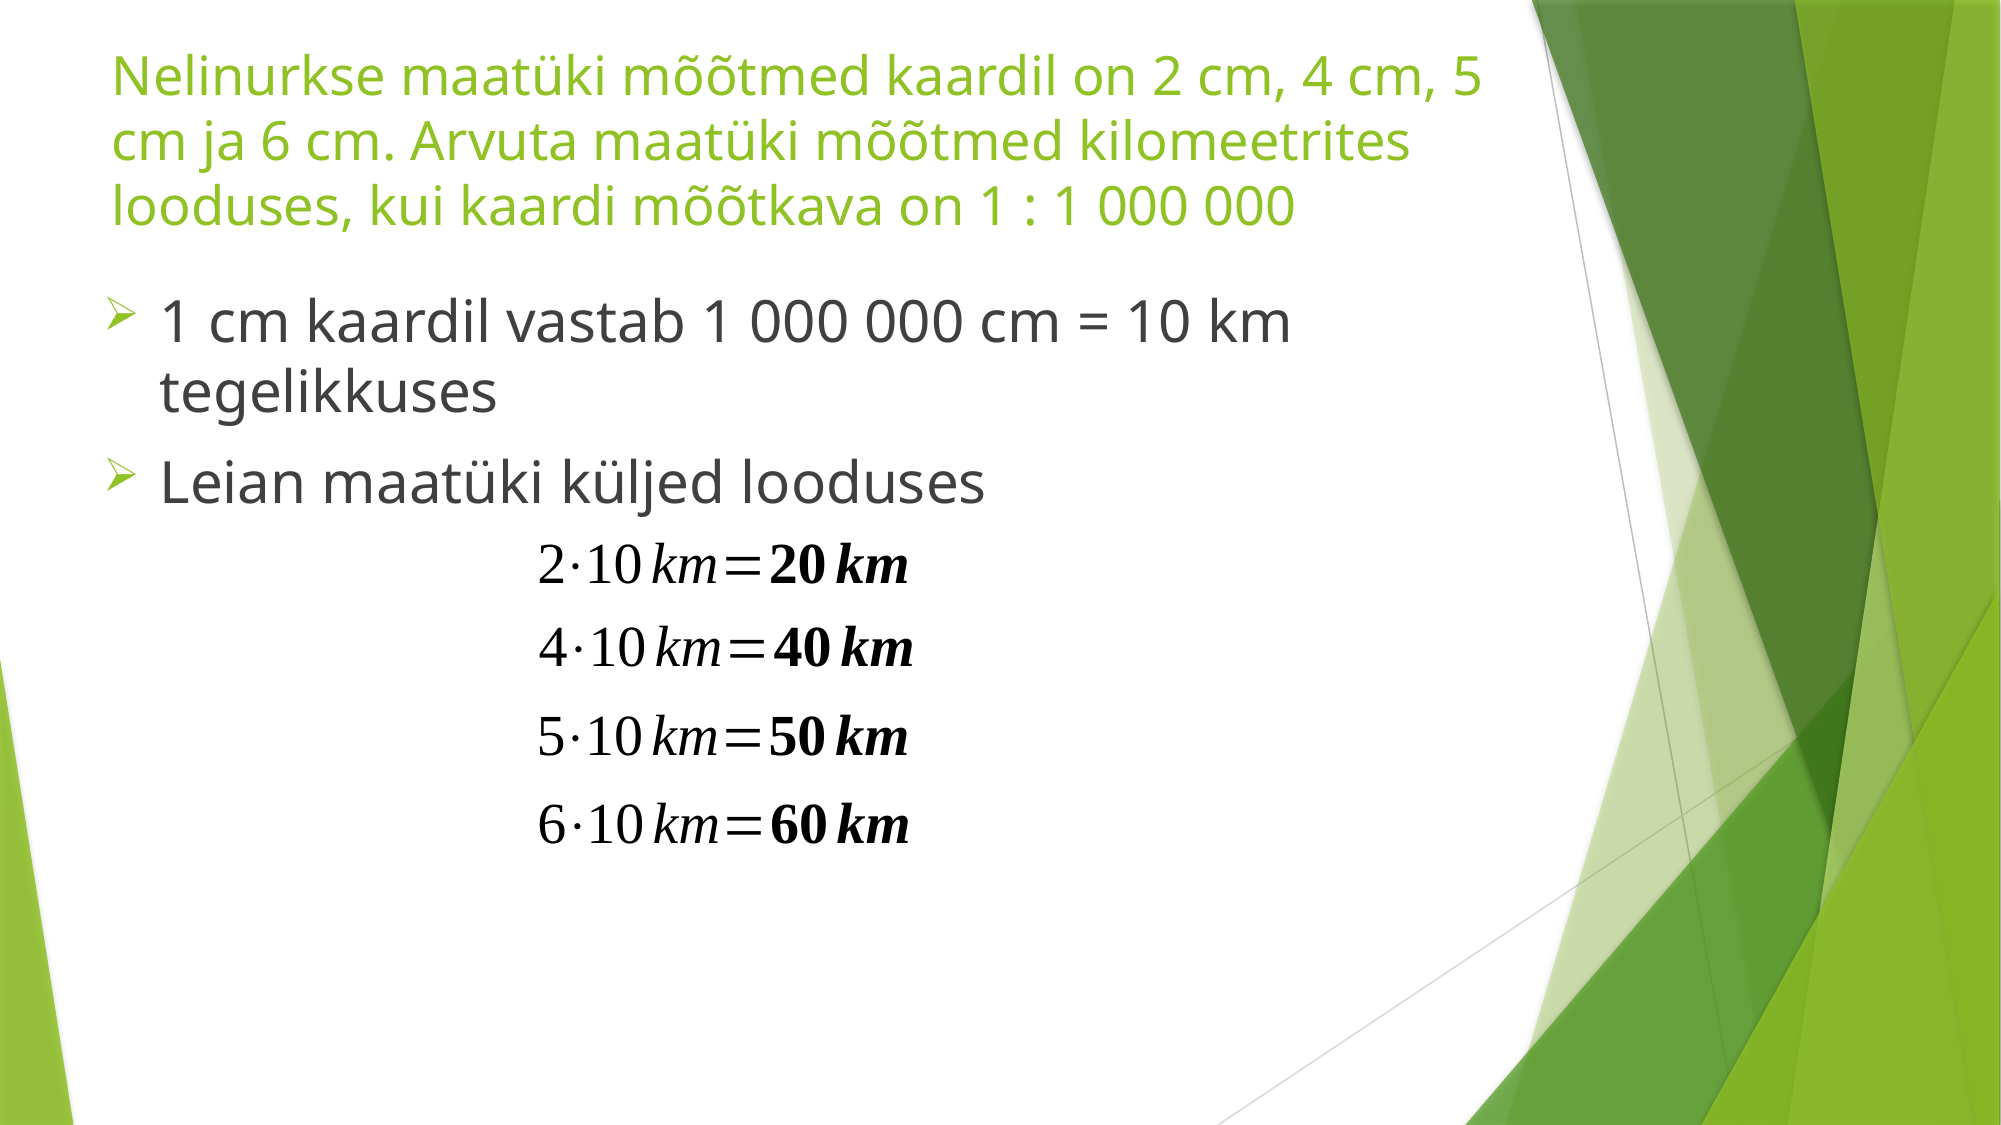

# Nelinurkse maatüki mõõtmed kaardil on 2 cm, 4 cm, 5 cm ja 6 cm. Arvuta maatüki mõõtmed kilomeetrites looduses, kui kaardi mõõtkava on 1 : 1 000 000
1 cm kaardil vastab 1 000 000 cm = 10 km tegelikkuses
Leian maatüki küljed looduses